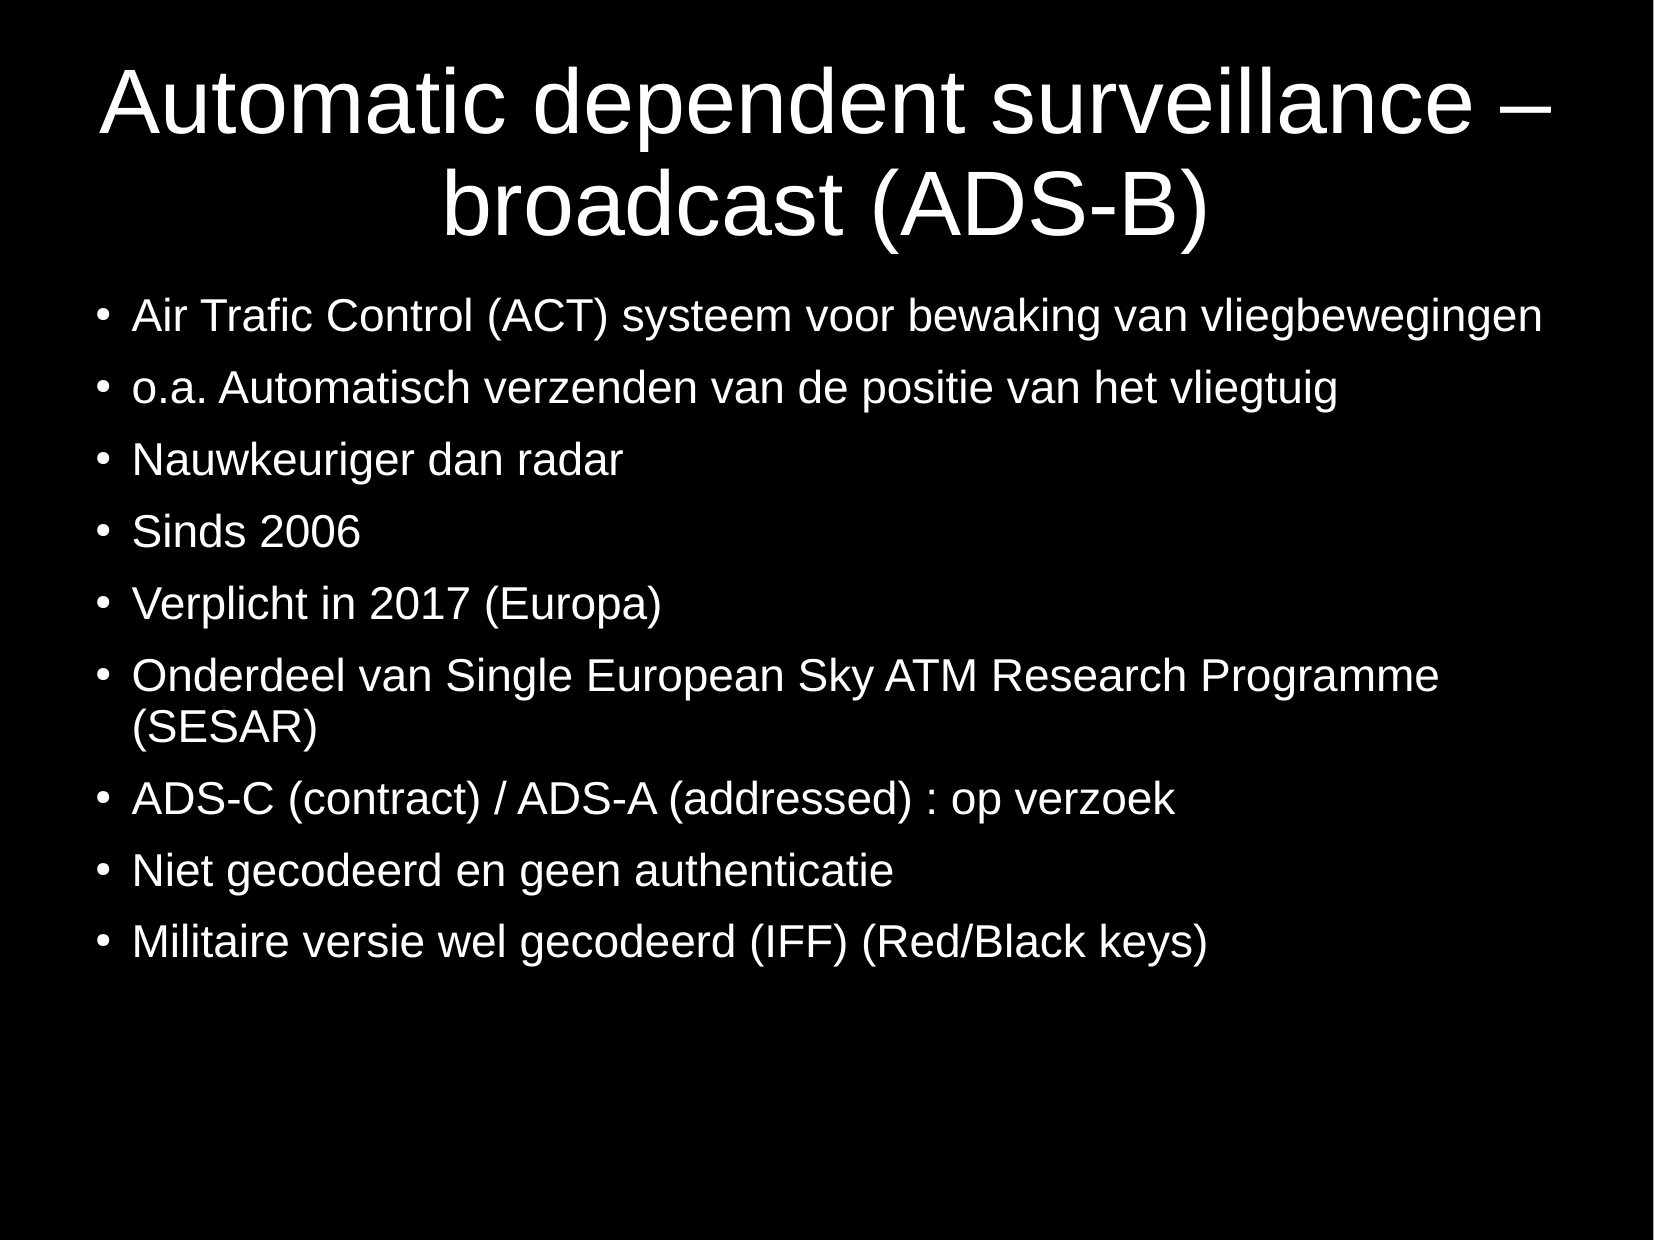

# Automatic dependent surveillance – broadcast (ADS-B)
Air Trafic Control (ACT) systeem voor bewaking van vliegbewegingen
o.a. Automatisch verzenden van de positie van het vliegtuig
Nauwkeuriger dan radar
Sinds 2006
Verplicht in 2017 (Europa)
Onderdeel van Single European Sky ATM Research Programme (SESAR)
ADS-C (contract) / ADS-A (addressed) : op verzoek
Niet gecodeerd en geen authenticatie
Militaire versie wel gecodeerd (IFF) (Red/Black keys)